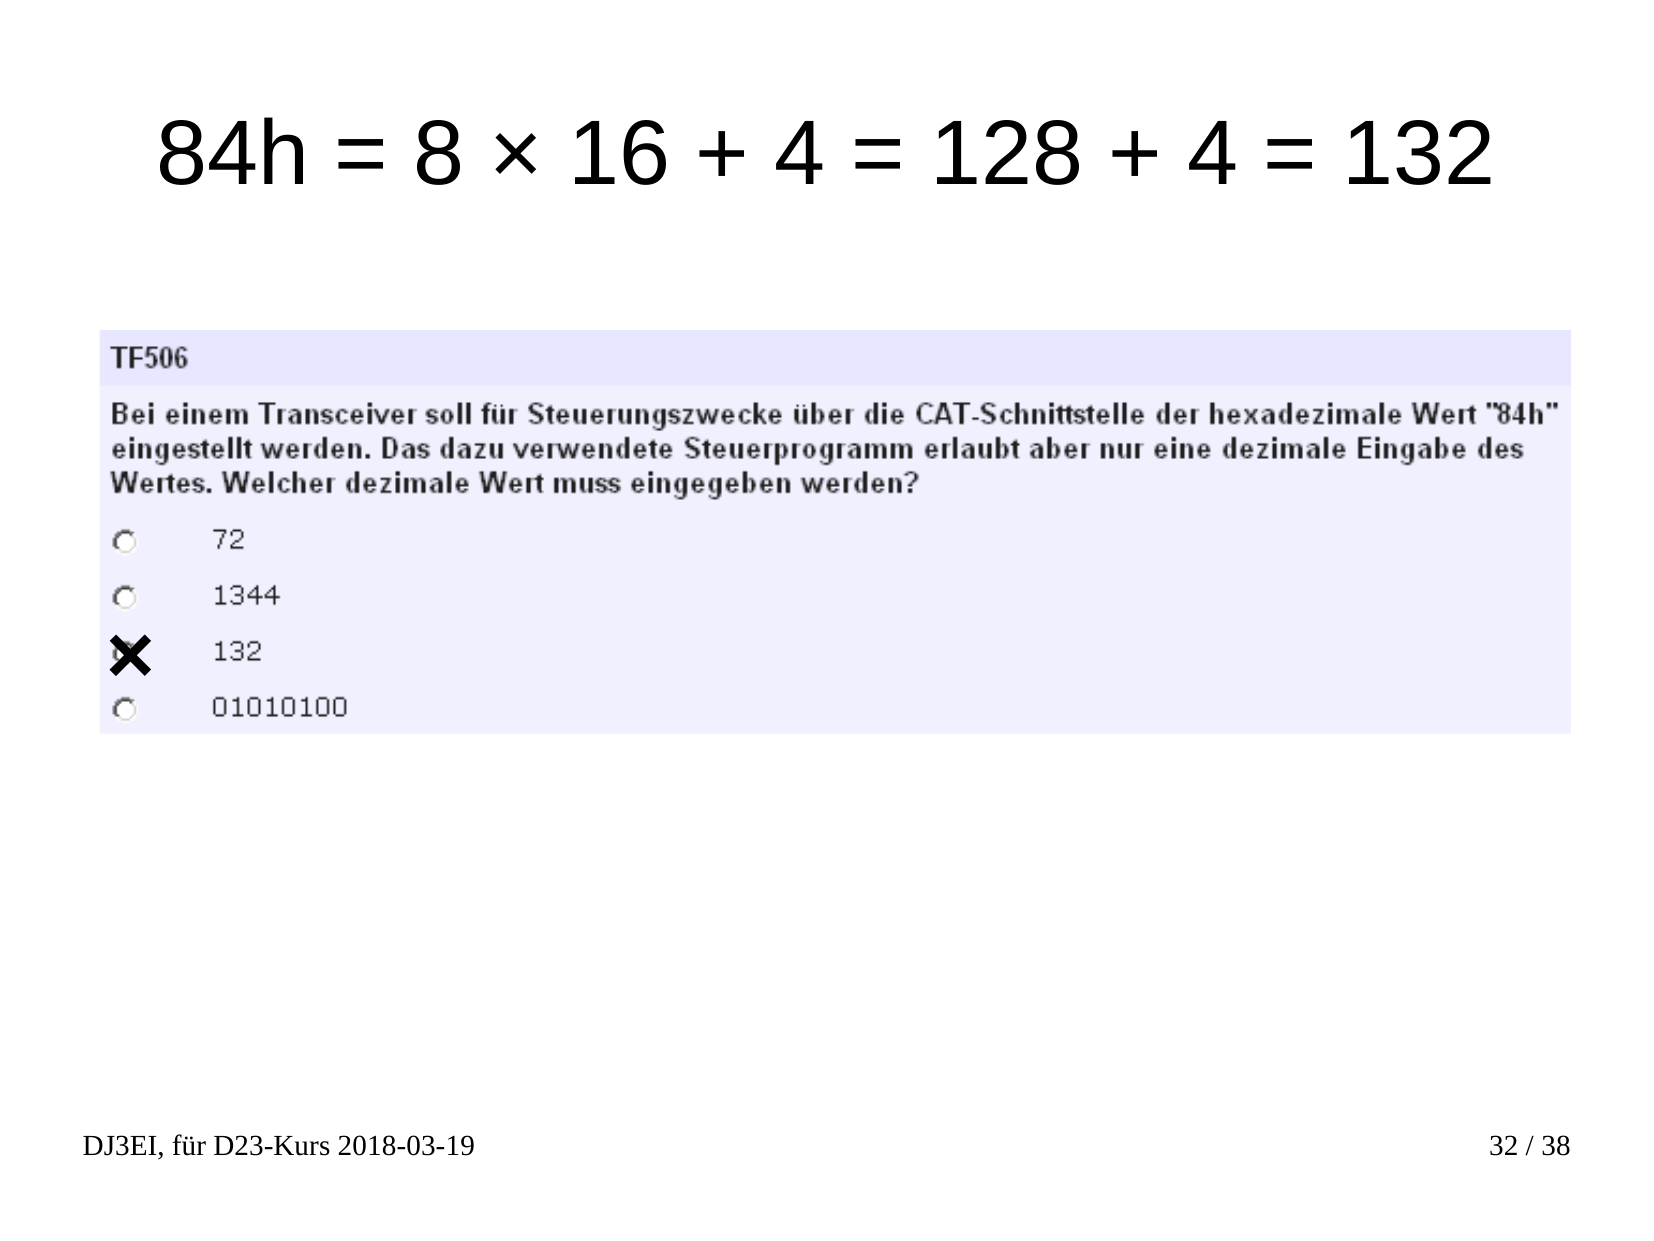

# 84h = 8 × 16 + 4 = 128 + 4 = 132
×
32